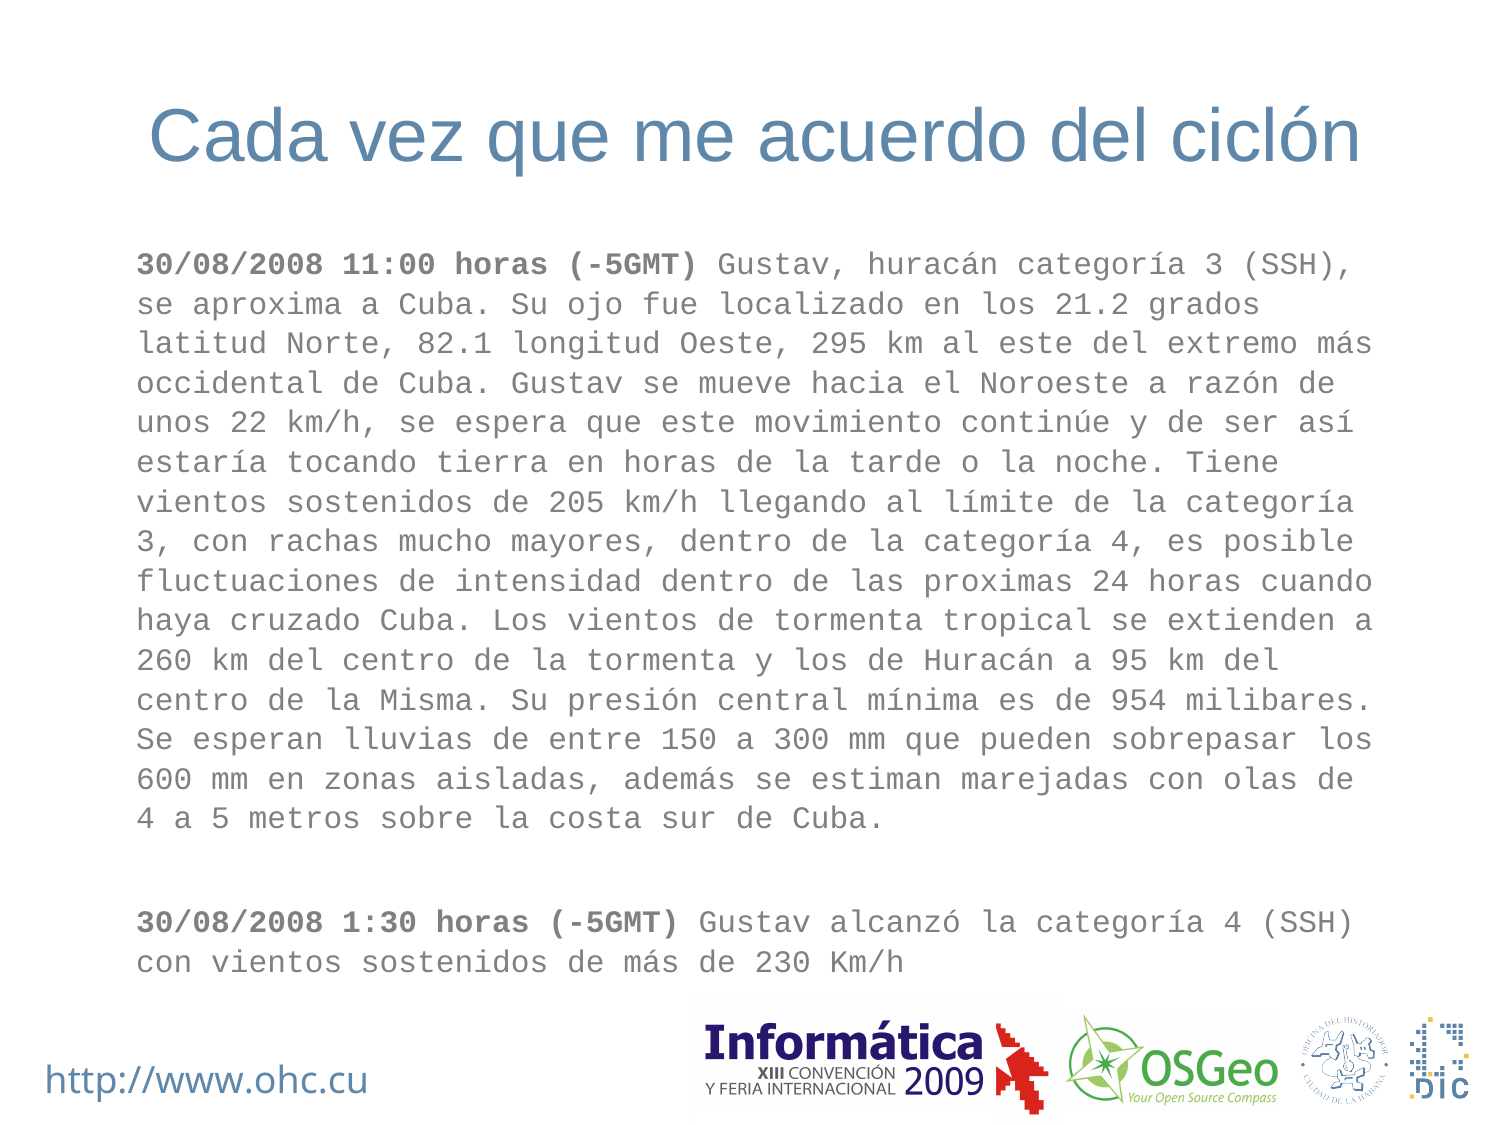

Cada vez que me acuerdo del ciclón
30/08/2008 11:00 horas (-5GMT) Gustav, huracán categoría 3 (SSH), se aproxima a Cuba. Su ojo fue localizado en los 21.2 grados latitud Norte, 82.1 longitud Oeste, 295 km al este del extremo más occidental de Cuba. Gustav se mueve hacia el Noroeste a razón de unos 22 km/h, se espera que este movimiento continúe y de ser así estaría tocando tierra en horas de la tarde o la noche. Tiene vientos sostenidos de 205 km/h llegando al límite de la categoría 3, con rachas mucho mayores, dentro de la categoría 4, es posible fluctuaciones de intensidad dentro de las proximas 24 horas cuando haya cruzado Cuba. Los vientos de tormenta tropical se extienden a 260 km del centro de la tormenta y los de Huracán a 95 km del centro de la Misma. Su presión central mínima es de 954 milibares. Se esperan lluvias de entre 150 a 300 mm que pueden sobrepasar los 600 mm en zonas aisladas, además se estiman marejadas con olas de 4 a 5 metros sobre la costa sur de Cuba.
30/08/2008 1:30 horas (-5GMT) Gustav alcanzó la categoría 4 (SSH) con vientos sostenidos de más de 230 Km/h
http://www.ohc.cu